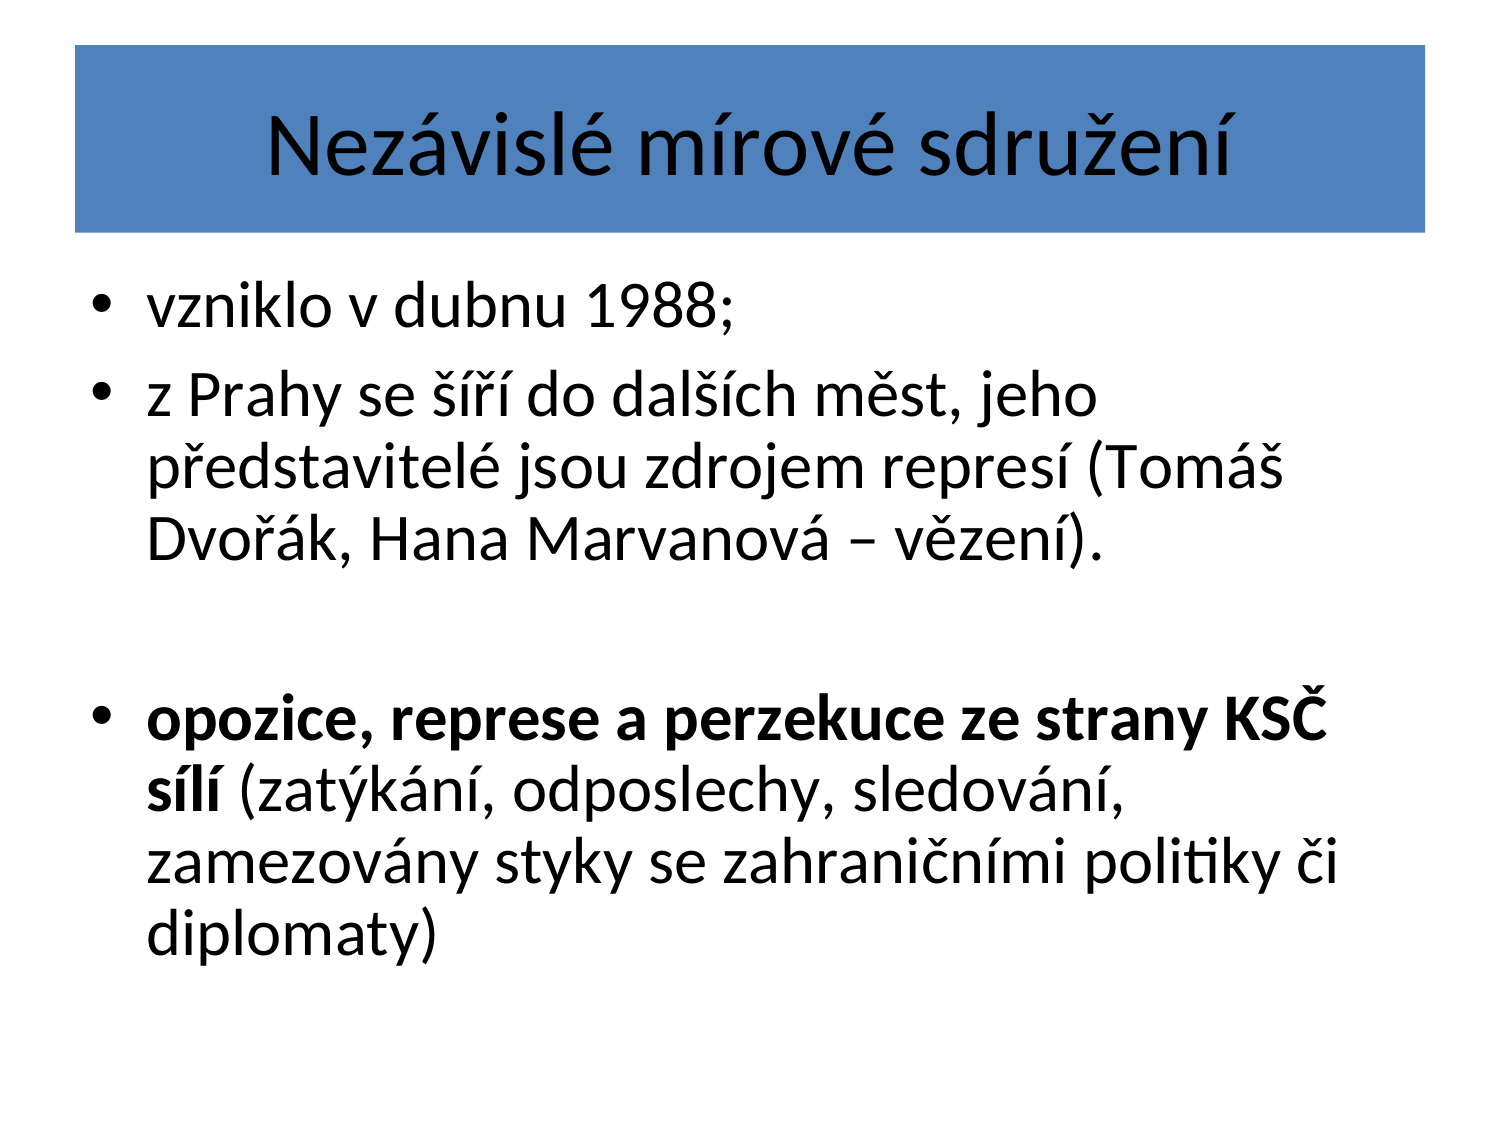

# Nezávislé mírové sdružení
vzniklo v dubnu 1988;
z Prahy se šíří do dalších měst, jeho představitelé jsou zdrojem represí (Tomáš Dvořák, Hana Marvanová – vězení).
opozice, represe a perzekuce ze strany KSČ sílí (zatýkání, odposlechy, sledování, zamezovány styky se zahraničními politiky či diplomaty)